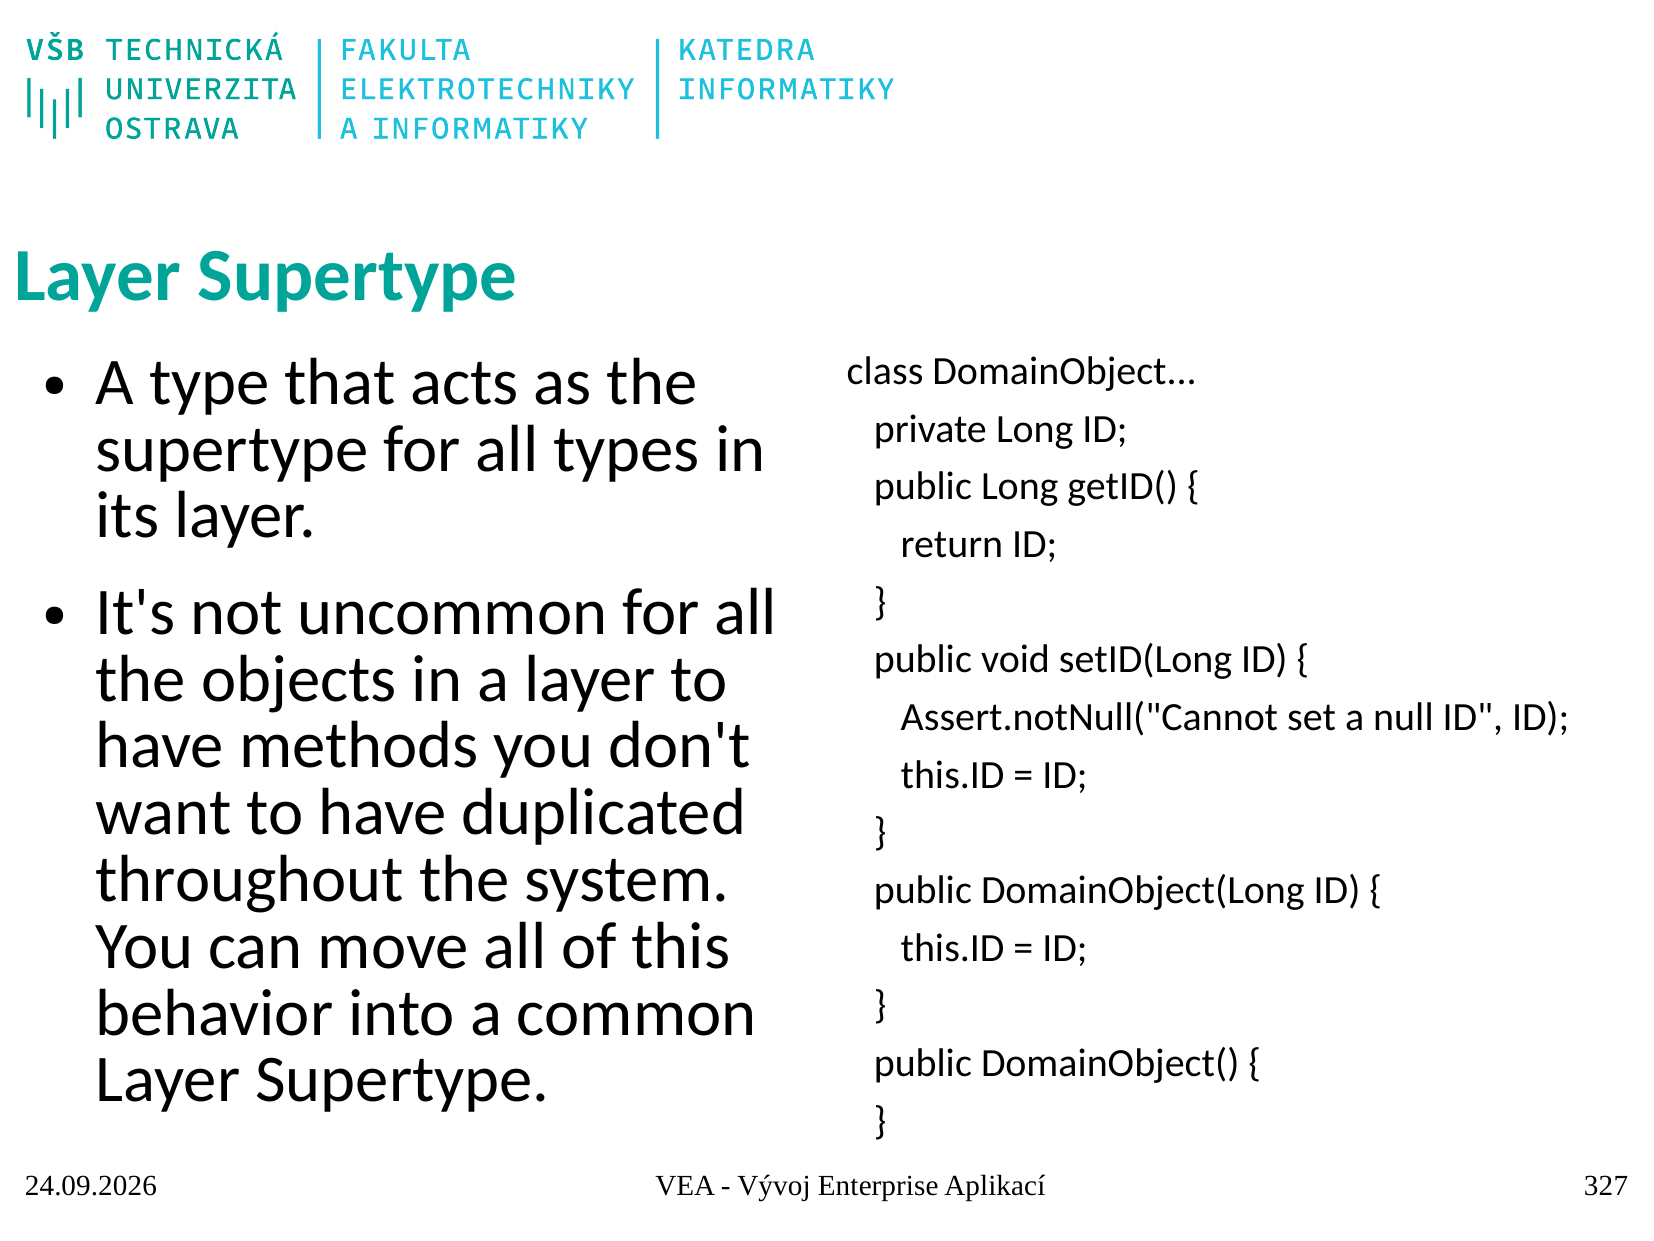

# Layer Supertype
A type that acts as the supertype for all types in its layer.
It's not uncommon for all the objects in a layer to have methods you don't want to have duplicated throughout the system. You can move all of this behavior into a common Layer Supertype.
class DomainObject...
 private Long ID;
 public Long getID() {
 return ID;
 }
 public void setID(Long ID) {
 Assert.notNull("Cannot set a null ID", ID);
 this.ID = ID;
 }
 public DomainObject(Long ID) {
 this.ID = ID;
 }
 public DomainObject() {
 }
VEA - Vývoj Enterprise Aplikací
327